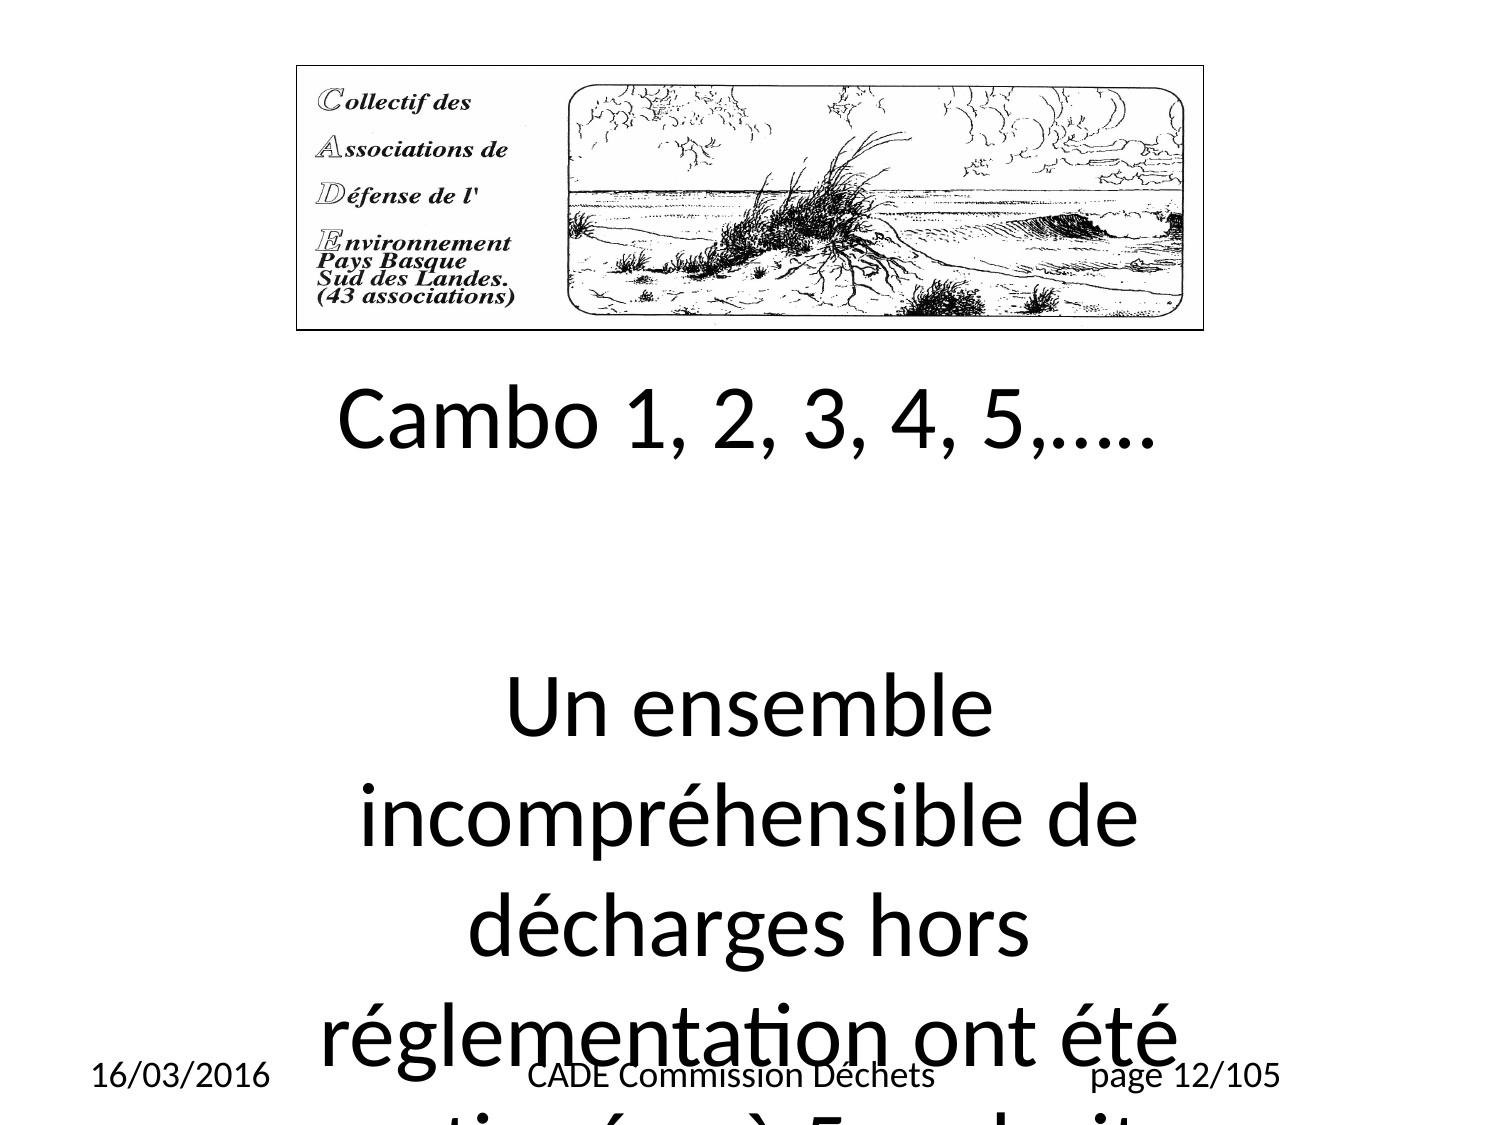

# Cambo 1, 2, 3, 4, 5,…..
Un ensemble incompréhensible de décharges hors réglementation ont été pratiquées à 5 endroits différents, dans cette zone, décharges qui mettent en danger le biotope local et vont propager la pollution vers l’océan et d’autres communes du pays basque
16/03/2016
CADE Commission Déchets
page /105